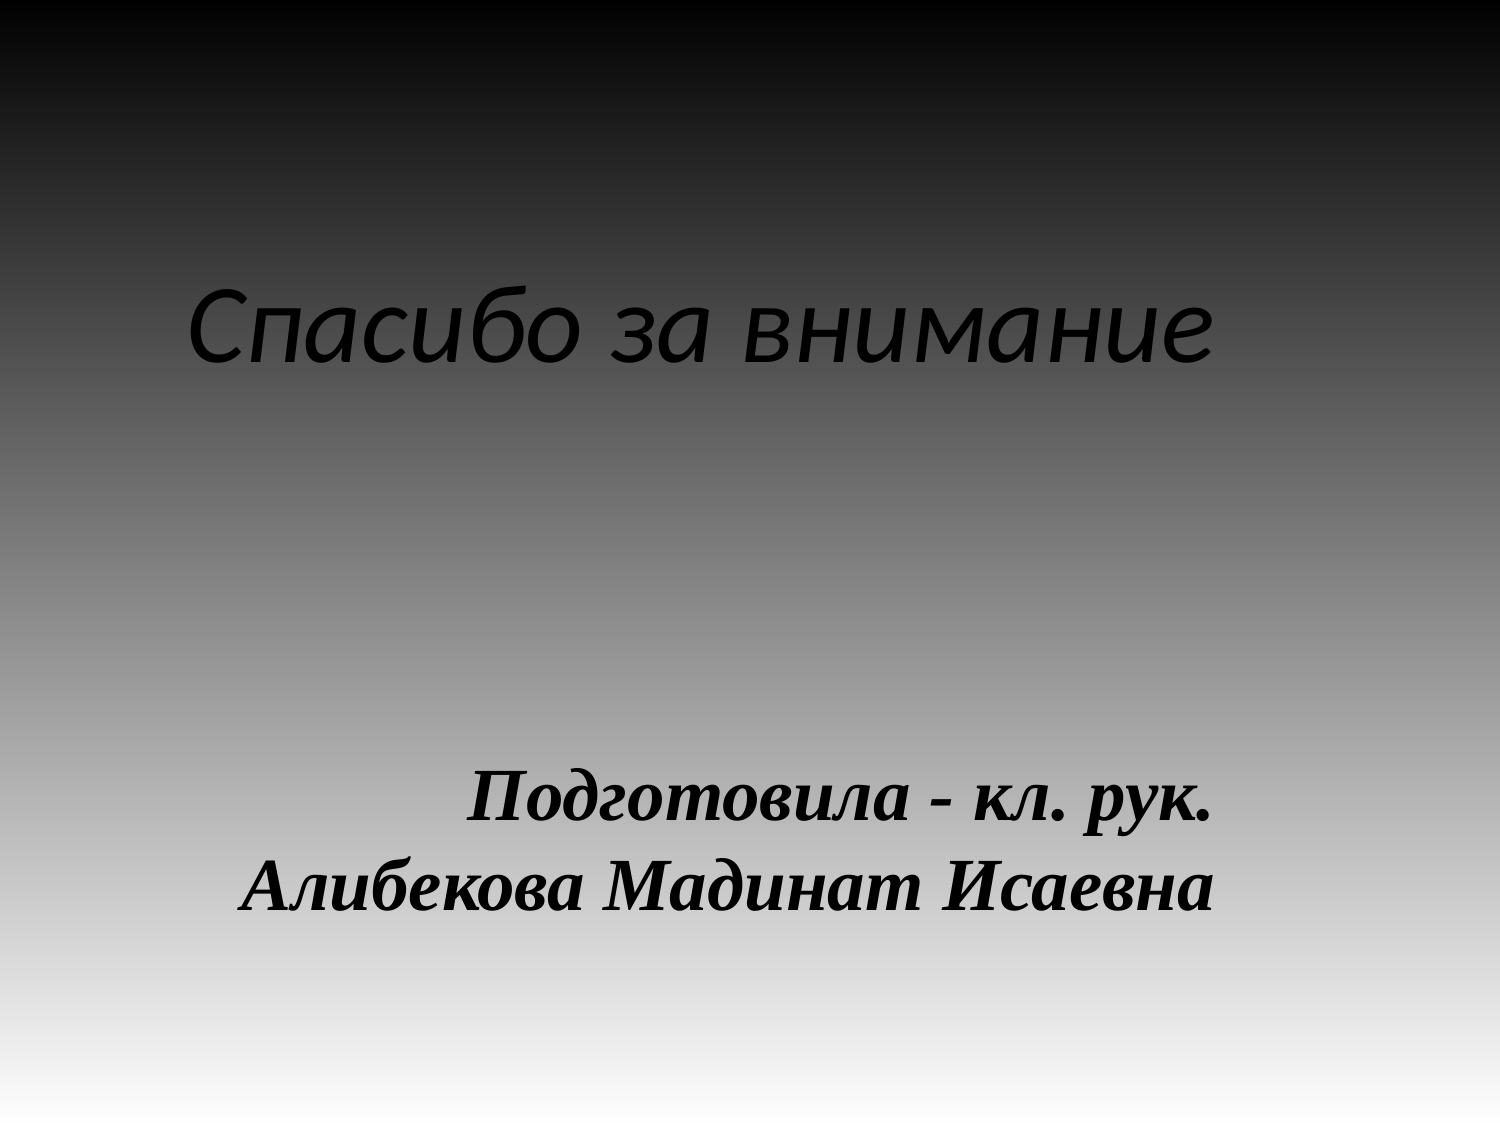

Спасибо за внимание
Подготовила - кл. рук. Алибекова Мадинат Исаевна